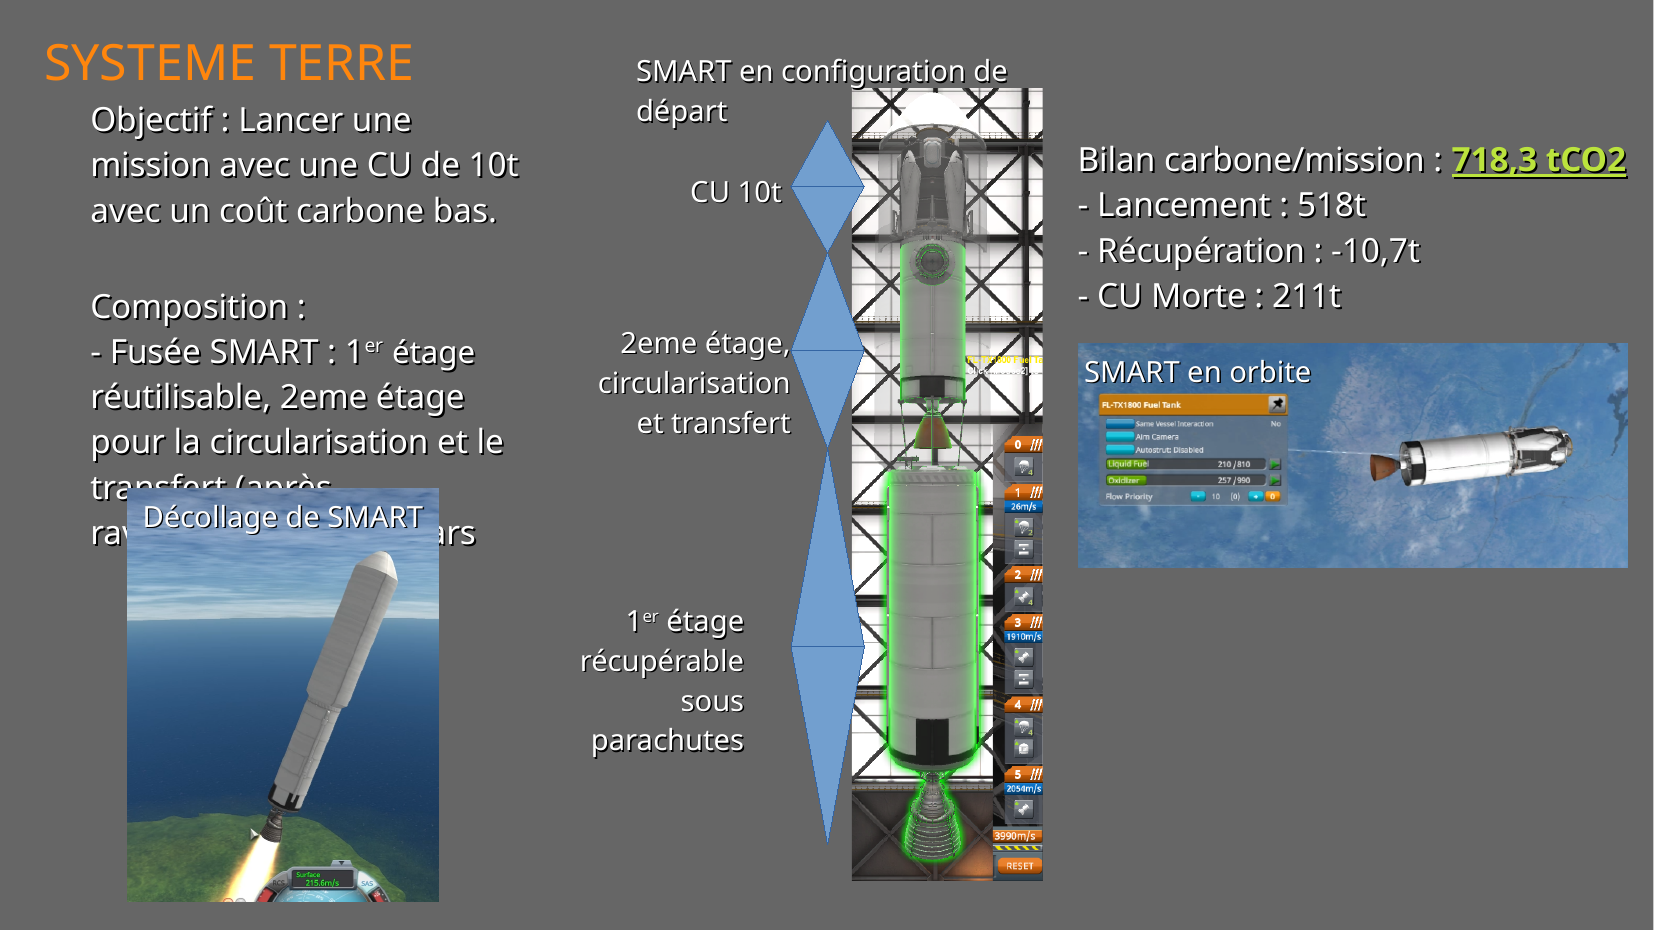

SYSTEME TERRE
SMART en configuration de départ
Objectif : Lancer une mission avec une CU de 10t avec un coût carbone bas.
Composition :
- Fusée SMART : 1er étage réutilisable, 2eme étage pour la circularisation et le transfert (après ravitaillement) vers Mars
Bilan carbone/mission : 718,3 tCO2
- Lancement : 518t
- Récupération : -10,7t
- CU Morte : 211t
CU 10t
2eme étage, circularisation et transfert
SMART en orbite
Décollage de SMART
1er étage récupérable sous parachutes